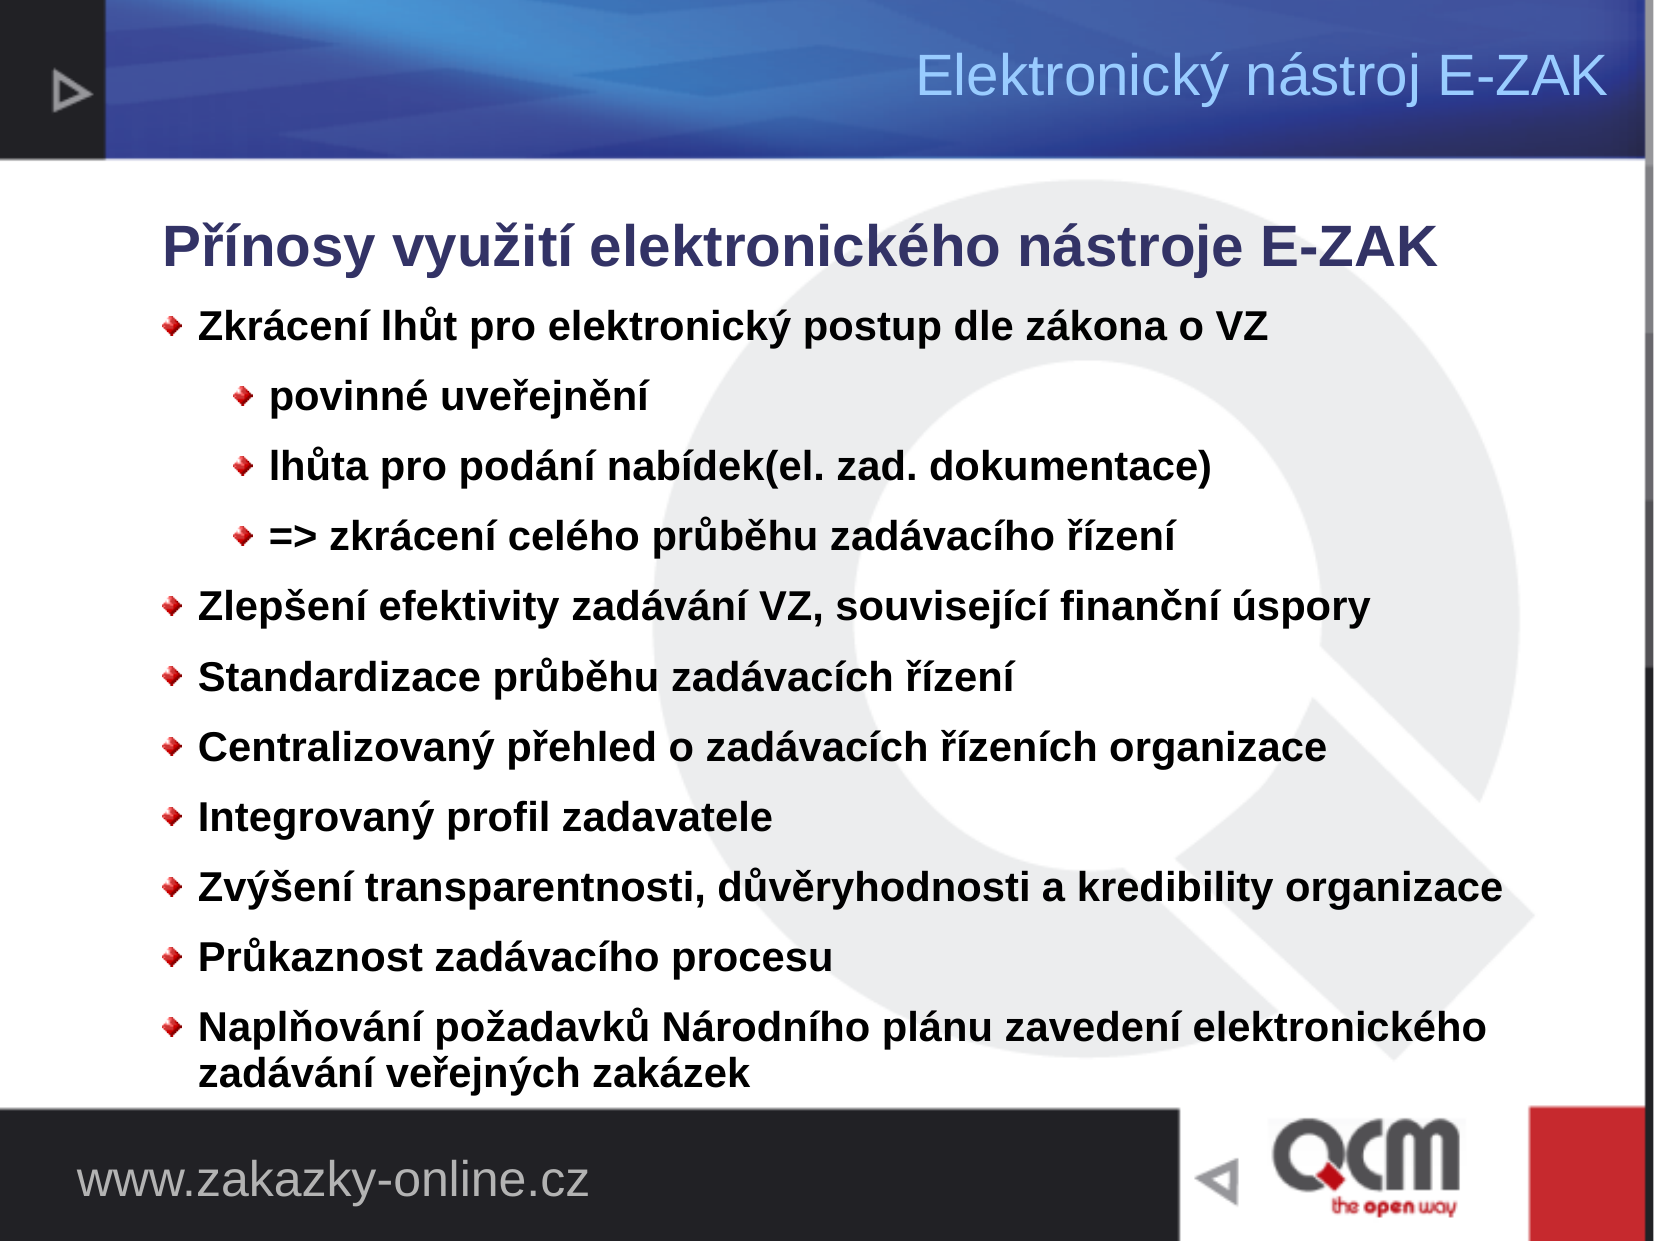

Přínosy využití elektronického nástroje E-ZAK
Zkrácení lhůt pro elektronický postup dle zákona o VZ
povinné uveřejnění
lhůta pro podání nabídek(el. zad. dokumentace)
=> zkrácení celého průběhu zadávacího řízení
Zlepšení efektivity zadávání VZ, související finanční úspory
Standardizace průběhu zadávacích řízení
Centralizovaný přehled o zadávacích řízeních organizace
Integrovaný profil zadavatele
Zvýšení transparentnosti, důvěryhodnosti a kredibility organizace
Průkaznost zadávacího procesu
Naplňování požadavků Národního plánu zavedení elektronického zadávání veřejných zakázek